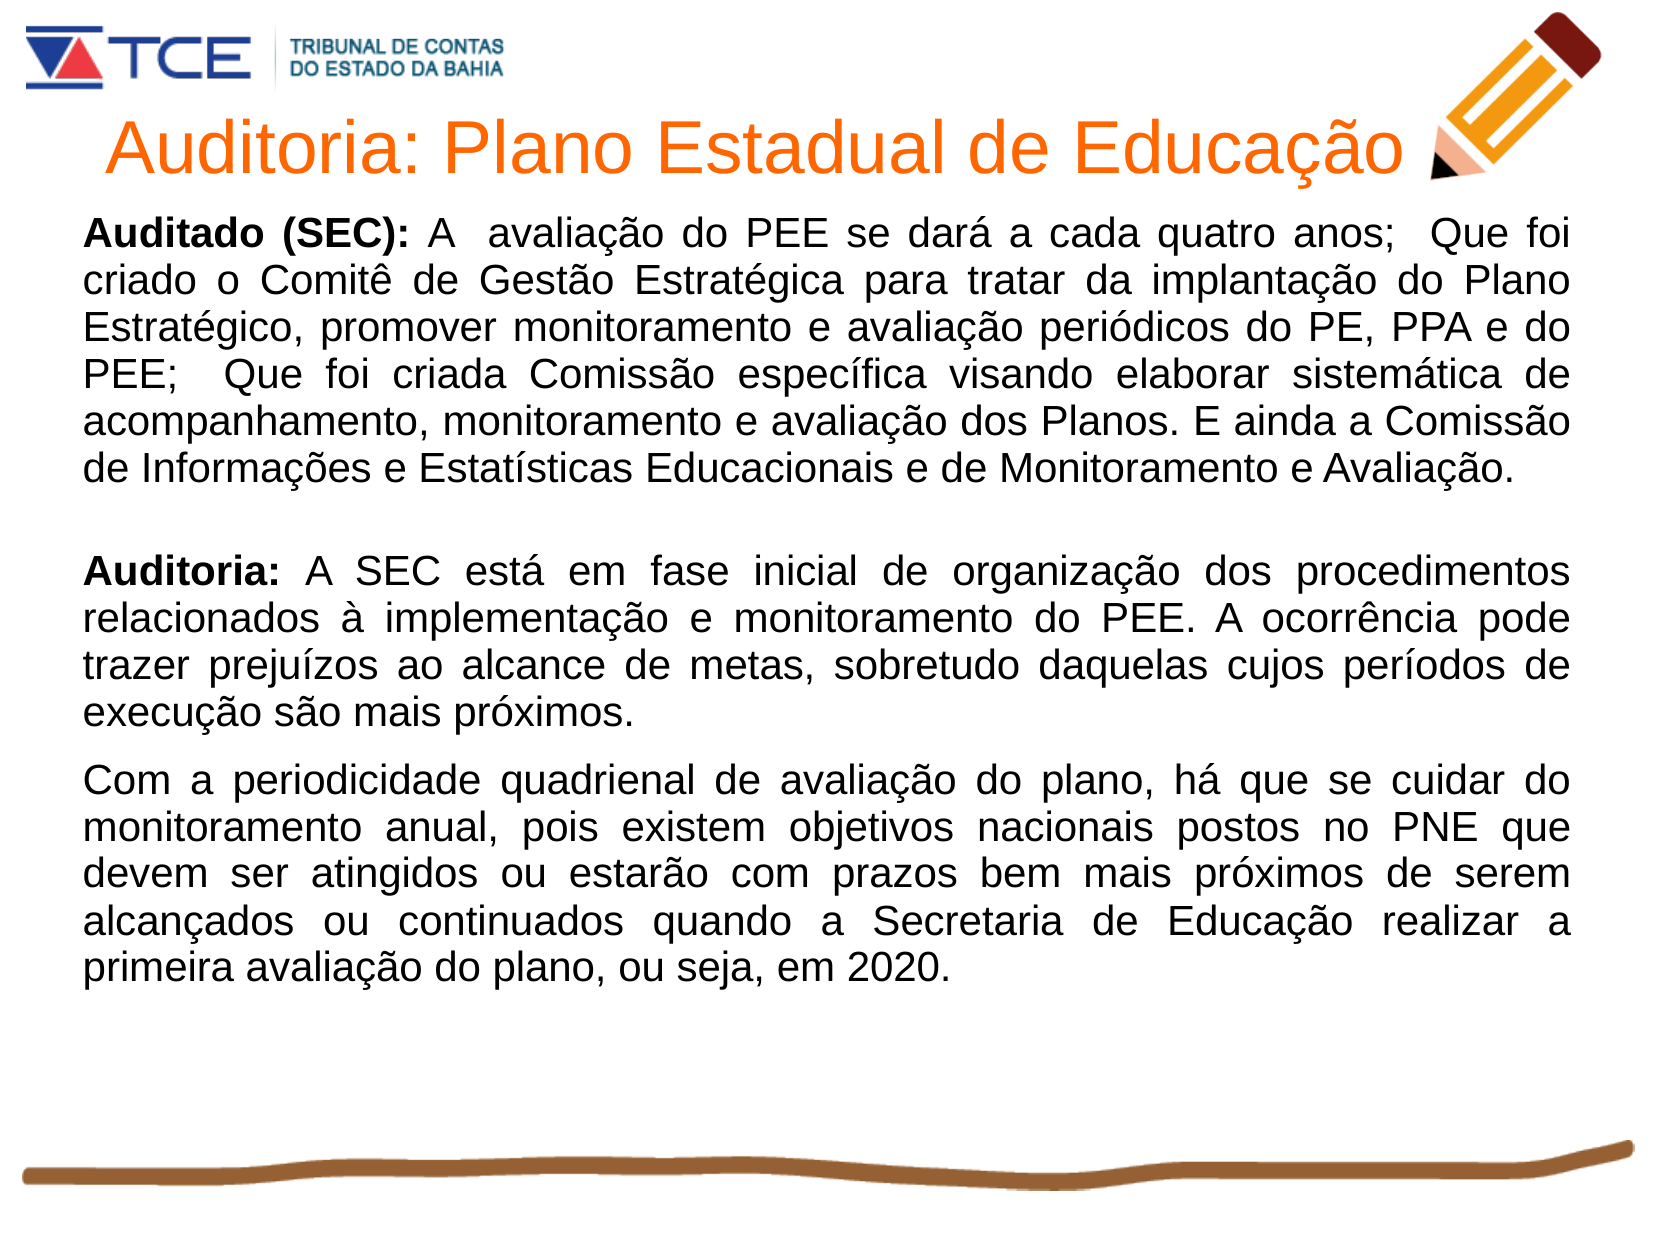

# Auditoria: Plano Estadual de Educação
Auditado (SEC): A avaliação do PEE se dará a cada quatro anos; Que foi criado o Comitê de Gestão Estratégica para tratar da implantação do Plano Estratégico, promover monitoramento e avaliação periódicos do PE, PPA e do PEE; Que foi criada Comissão específica visando elaborar sistemática de acompanhamento, monitoramento e avaliação dos Planos. E ainda a Comissão de Informações e Estatísticas Educacionais e de Monitoramento e Avaliação.
Auditoria: A SEC está em fase inicial de organização dos procedimentos relacionados à implementação e monitoramento do PEE. A ocorrência pode trazer prejuízos ao alcance de metas, sobretudo daquelas cujos períodos de execução são mais próximos.
Com a periodicidade quadrienal de avaliação do plano, há que se cuidar do monitoramento anual, pois existem objetivos nacionais postos no PNE que devem ser atingidos ou estarão com prazos bem mais próximos de serem alcançados ou continuados quando a Secretaria de Educação realizar a primeira avaliação do plano, ou seja, em 2020.